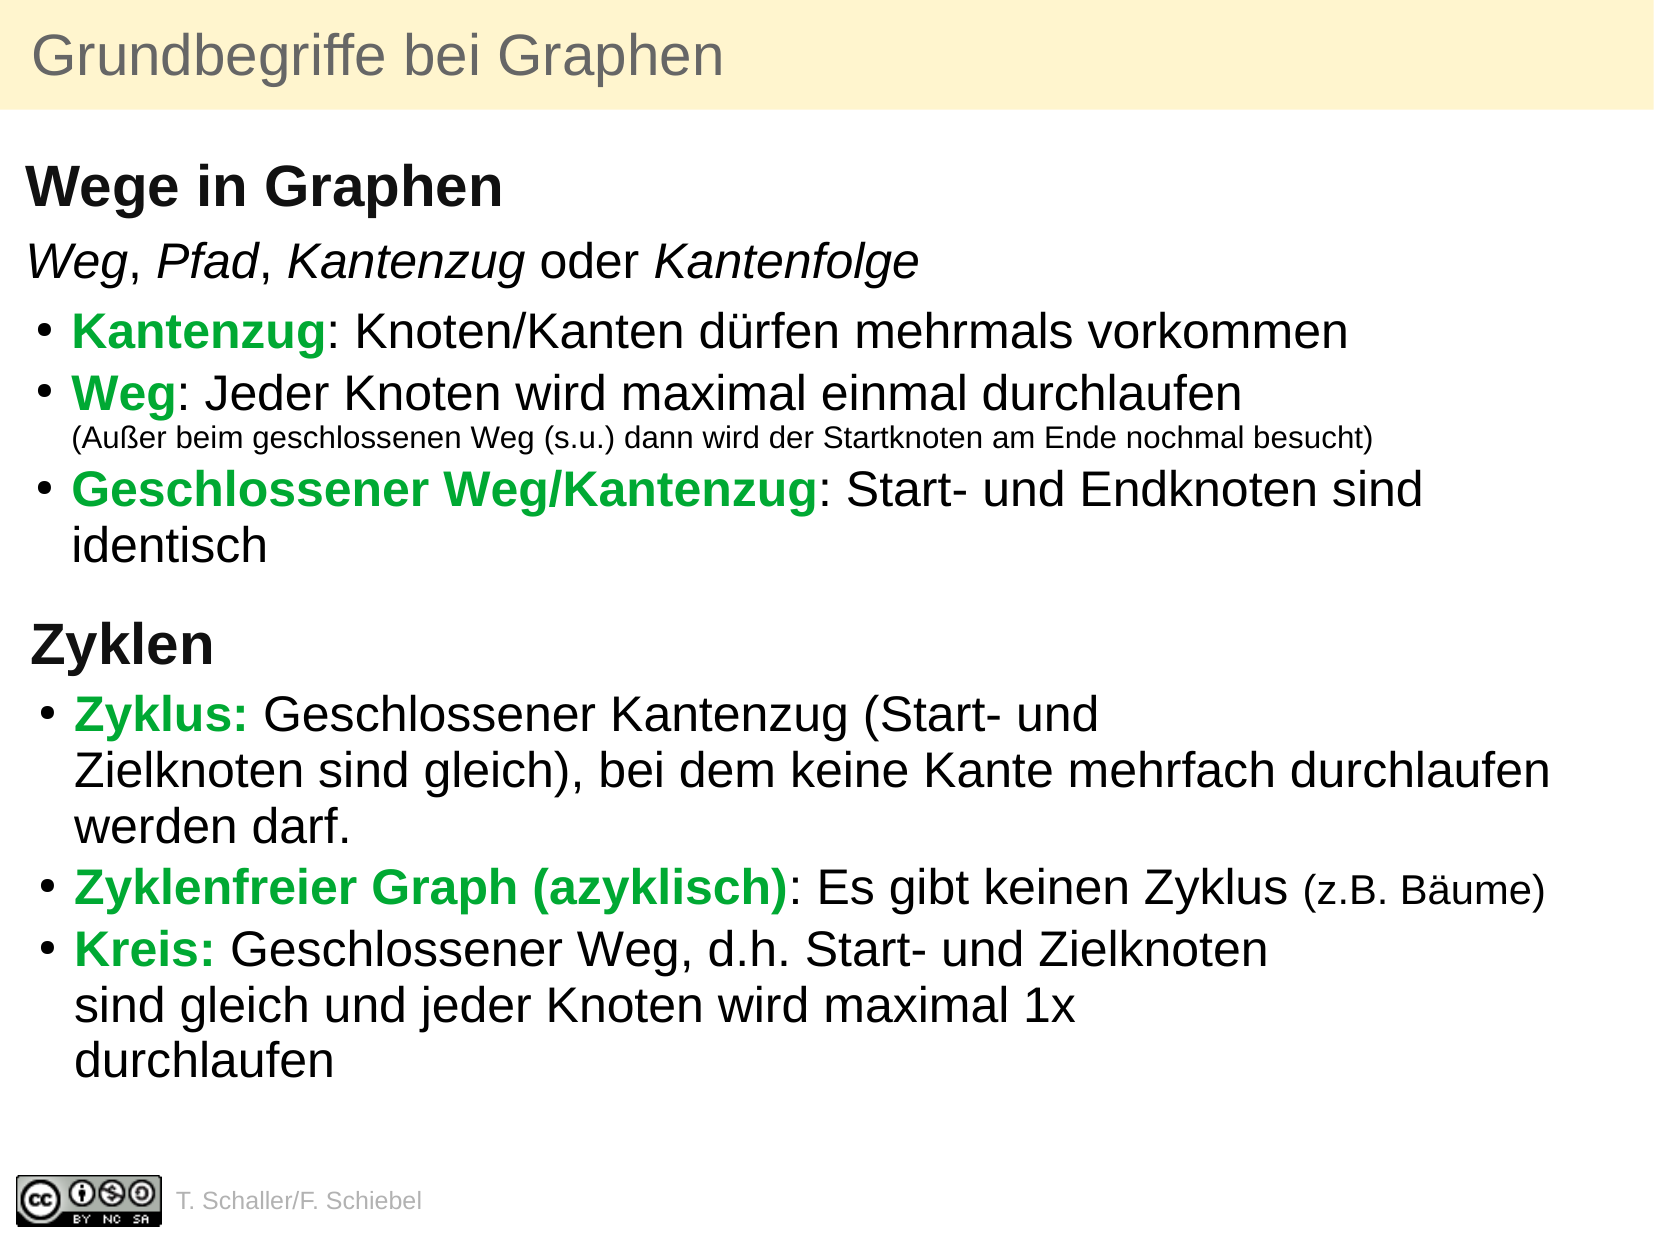

# Grundbegriffe bei Graphen
Wege in Graphen
Weg, Pfad, Kantenzug oder Kantenfolge
Kantenzug: Knoten/Kanten dürfen mehrmals vorkommen
Weg: Jeder Knoten wird maximal einmal durchlaufen
(Außer beim geschlossenen Weg (s.u.) dann wird der Startknoten am Ende nochmal besucht)
Geschlossener Weg/Kantenzug: Start- und Endknoten sind identisch
Zyklen
Zyklus: Geschlossener Kantenzug (Start- und
Zielknoten sind gleich), bei dem keine Kante mehrfach durchlaufen werden darf.
Zyklenfreier Graph (azyklisch): Es gibt keinen Zyklus (z.B. Bäume)
Kreis: Geschlossener Weg, d.h. Start- und Zielknoten
sind gleich und jeder Knoten wird maximal 1x
durchlaufen